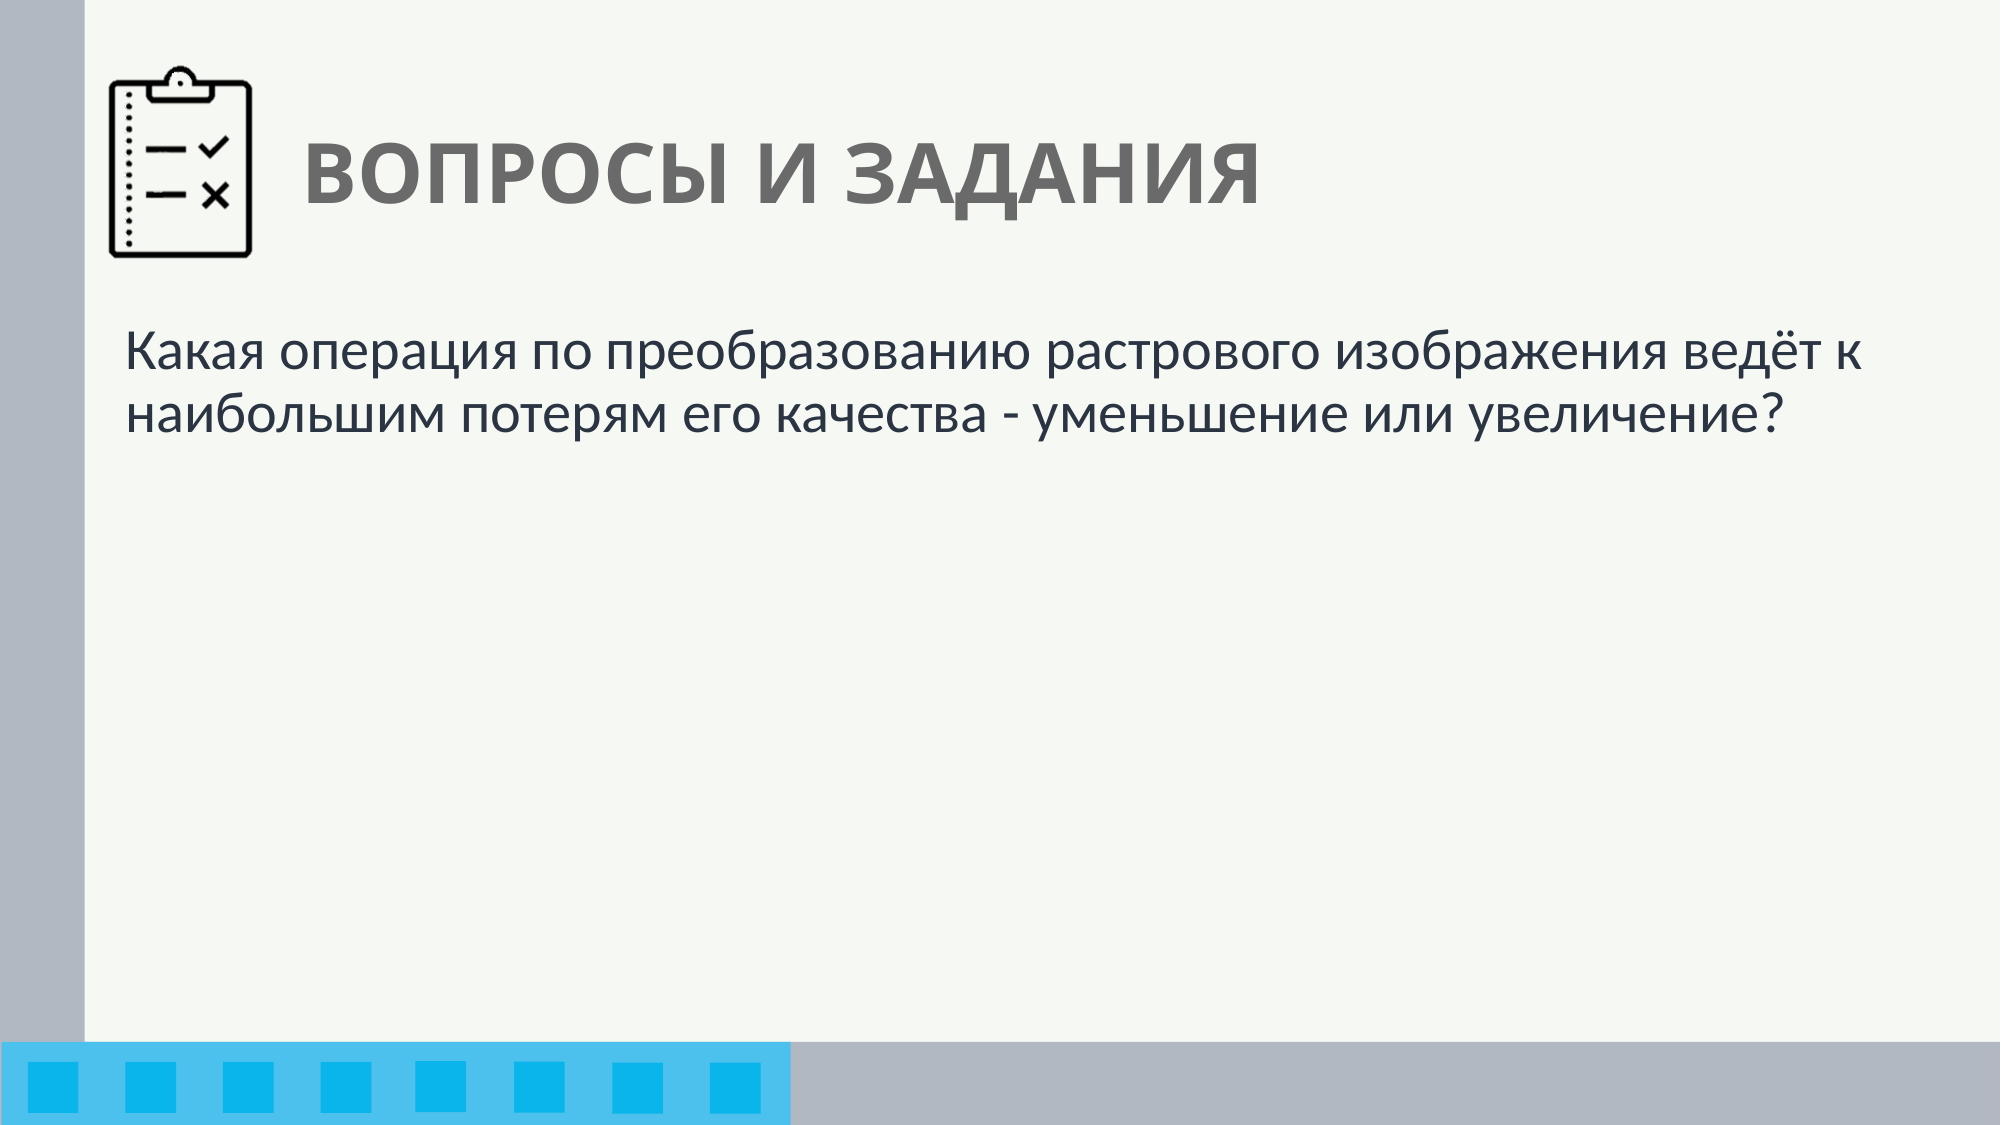

# ВОПРОСЫ И ЗАДАНИЯ
Какая операция по преобразованию растрового изображения ведёт к наибольшим потерям его качества - уменьшение или увеличение?